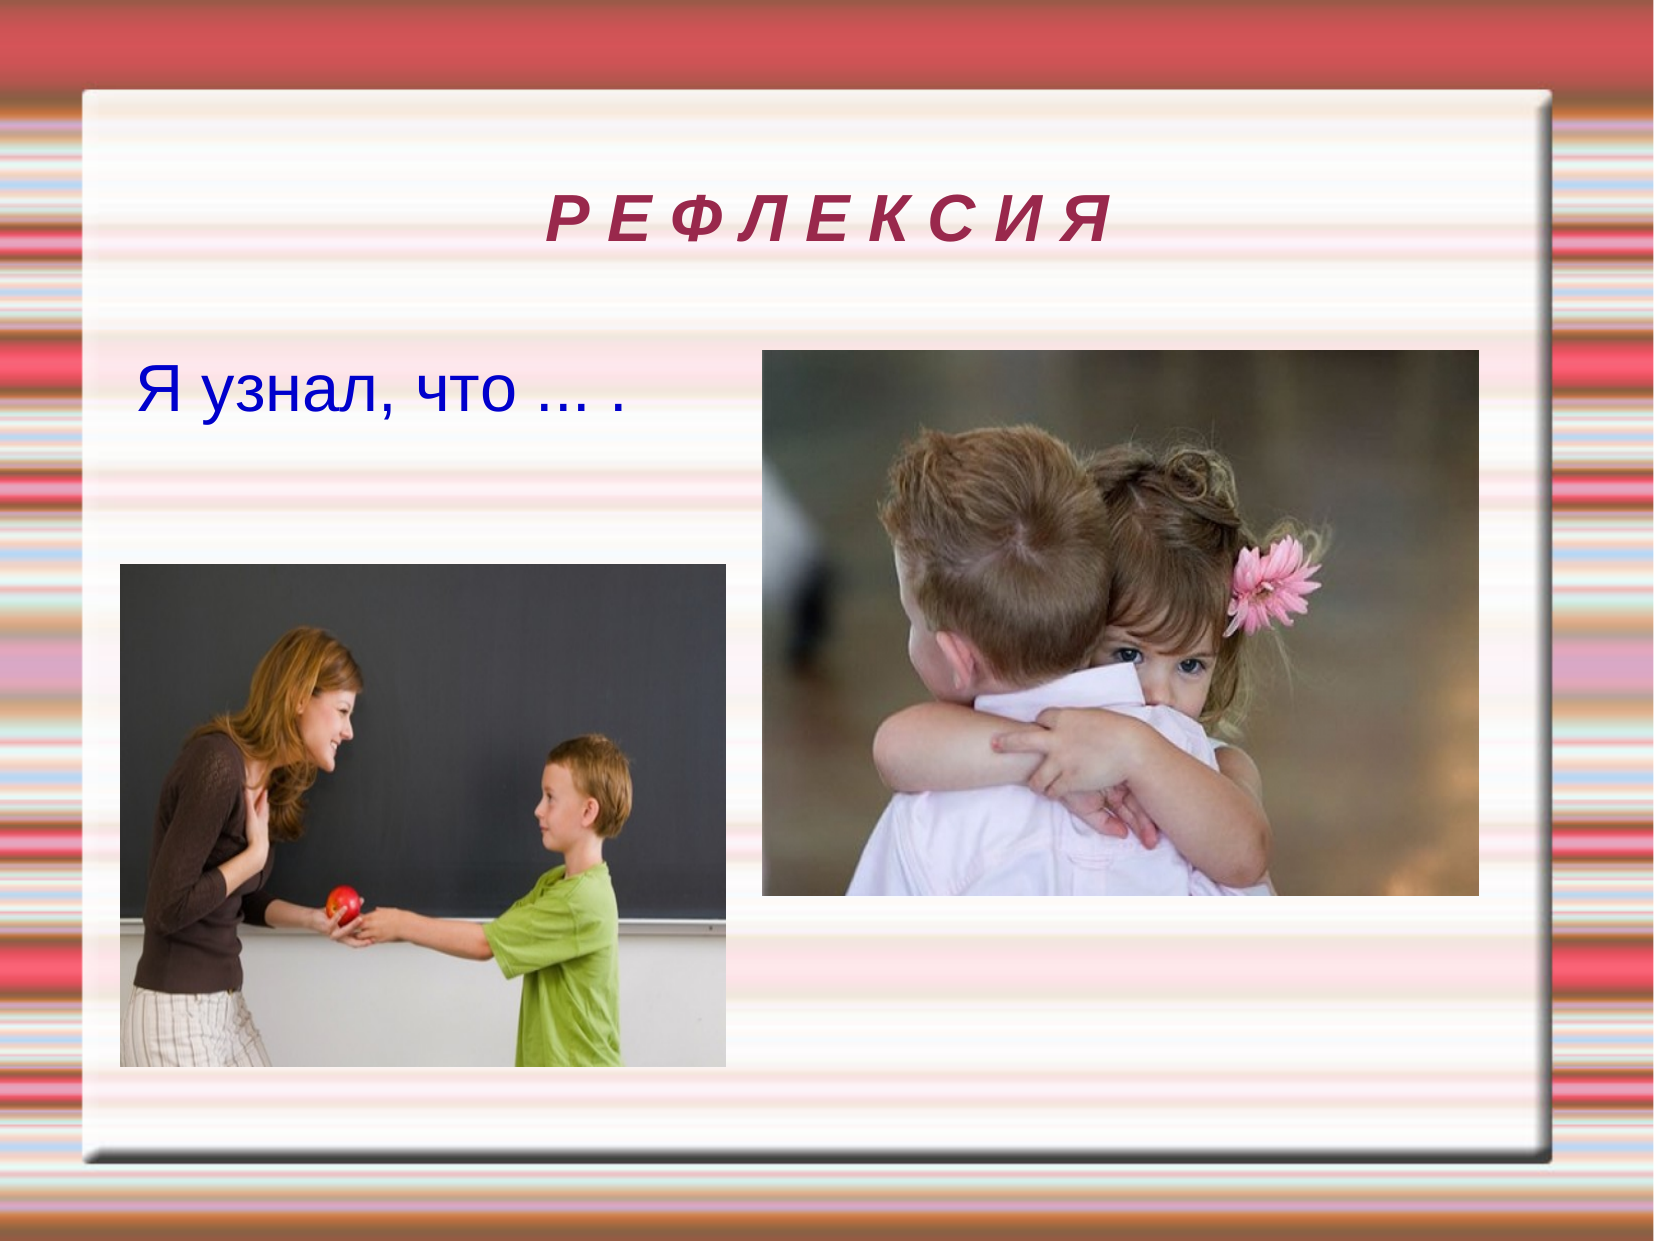

# Р Е Ф Л Е К С И Я
Я узнал, что ... .